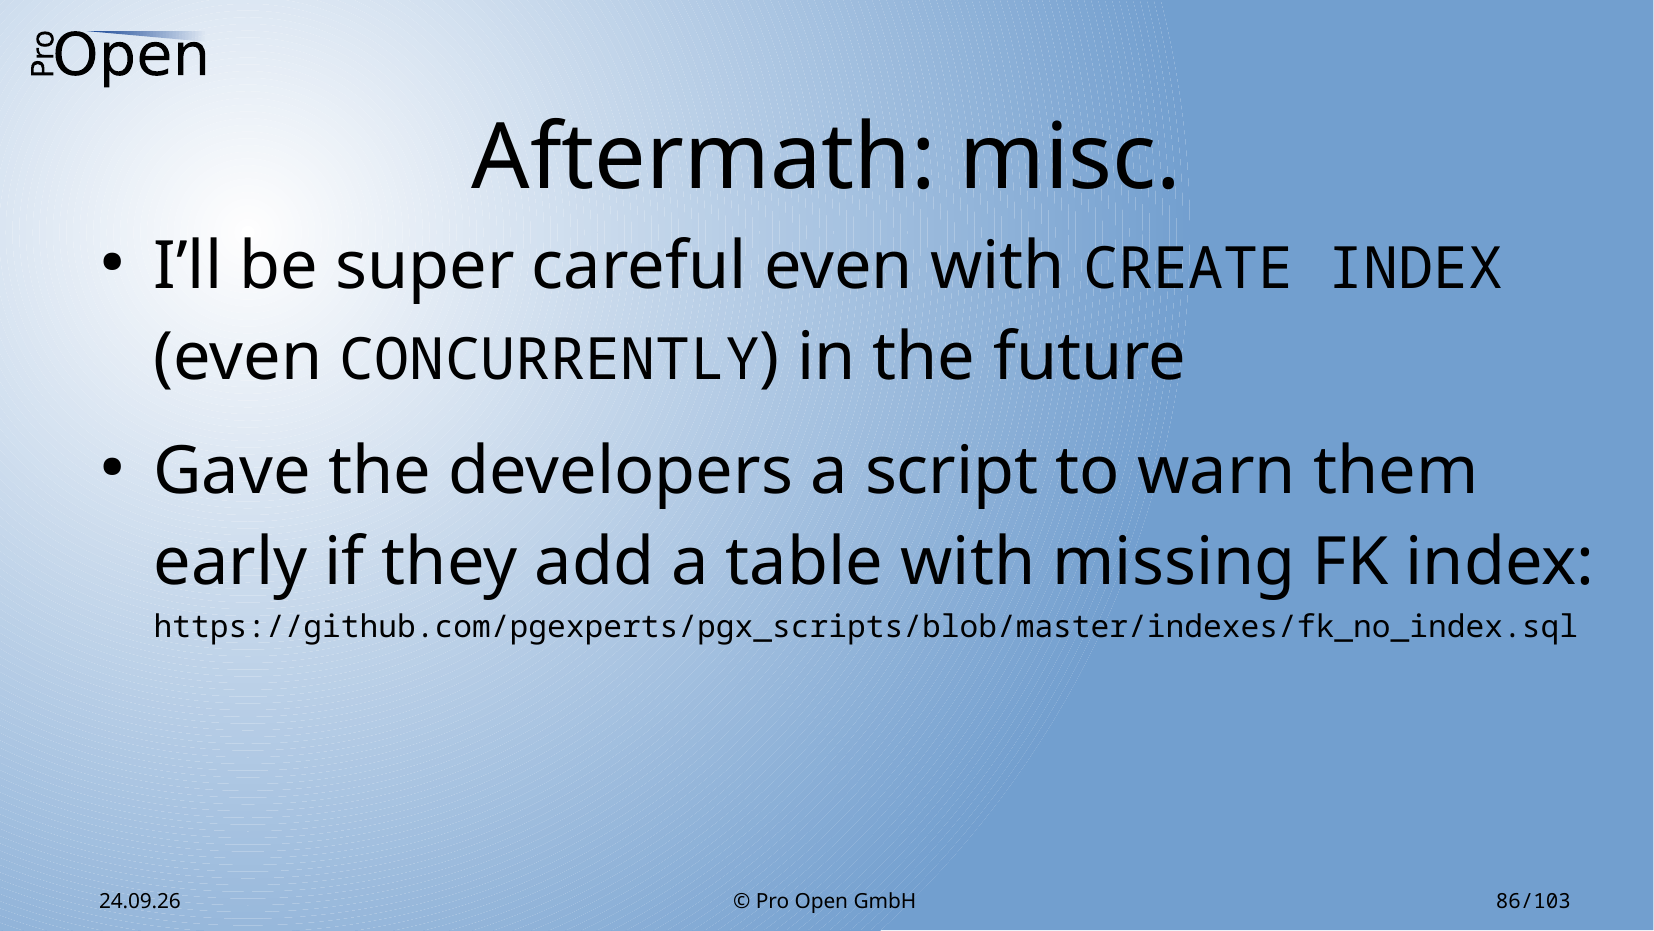

# Aftermath: misc.
I’ll be super careful even with CREATE INDEX (even CONCURRENTLY) in the future
Gave the developers a script to warn them early if they add a table with missing FK index: https://github.com/pgexperts/pgx_scripts/blob/master/indexes/fk_no_index.sql
© Pro Open GmbH
86